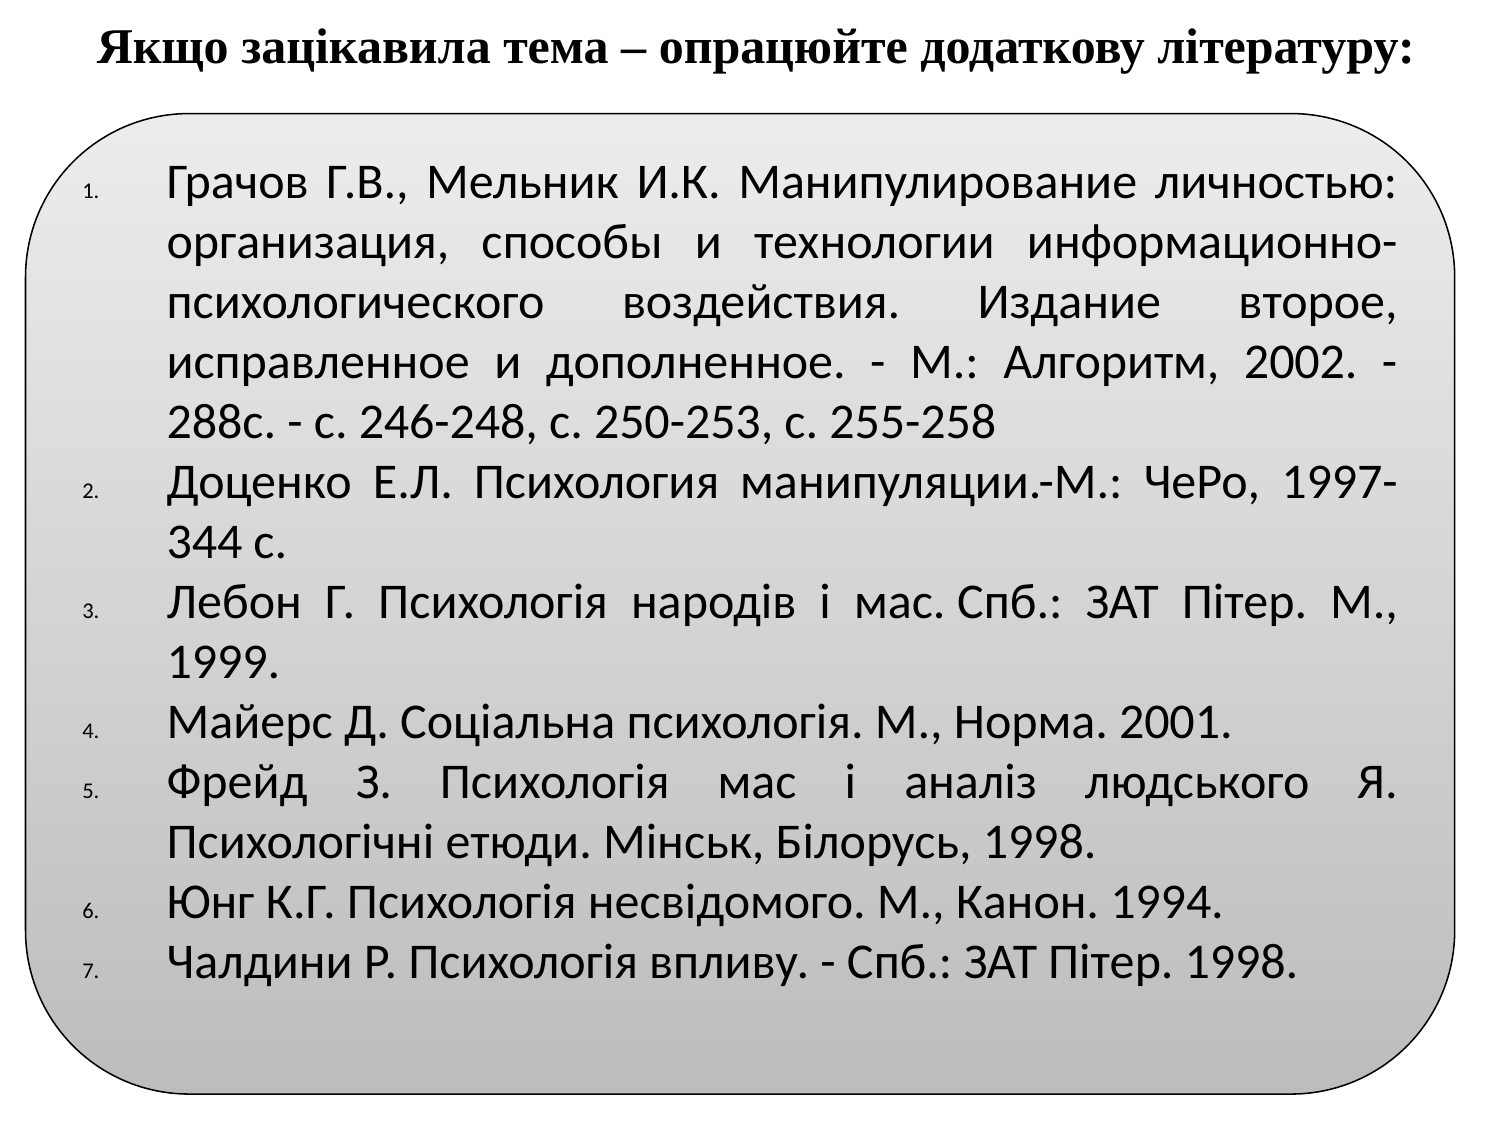

# Якщо зацікавила тема – опрацюйте додаткову літературу:
Грачов Г.В., Мельник И.К. Манипулирование личностью: организация, способы и технологии информационно-психологического воздействия. Издание второе, исправленное и дополненное. - М.: Алгоритм, 2002. - 288с. - с. 246-248, с. 250-253, с. 255-258
Доценко Е.Л. Психология манипуляции.-М.: ЧеРо, 1997-344 с.
Лебон Г. Психологія народів і мас. Спб.: ЗАТ Пітер. М., 1999.
Майерс Д. Соціальна психологія. М., Норма. 2001.
Фрейд З. Психологія мас і аналіз людського Я. Психологічні етюди. Мінськ, Білорусь, 1998.
Юнг К.Г. Психологія несвідомого. М., Канон. 1994.
Чалдини Р. Психологія впливу. - Спб.: ЗАТ Пітер. 1998.